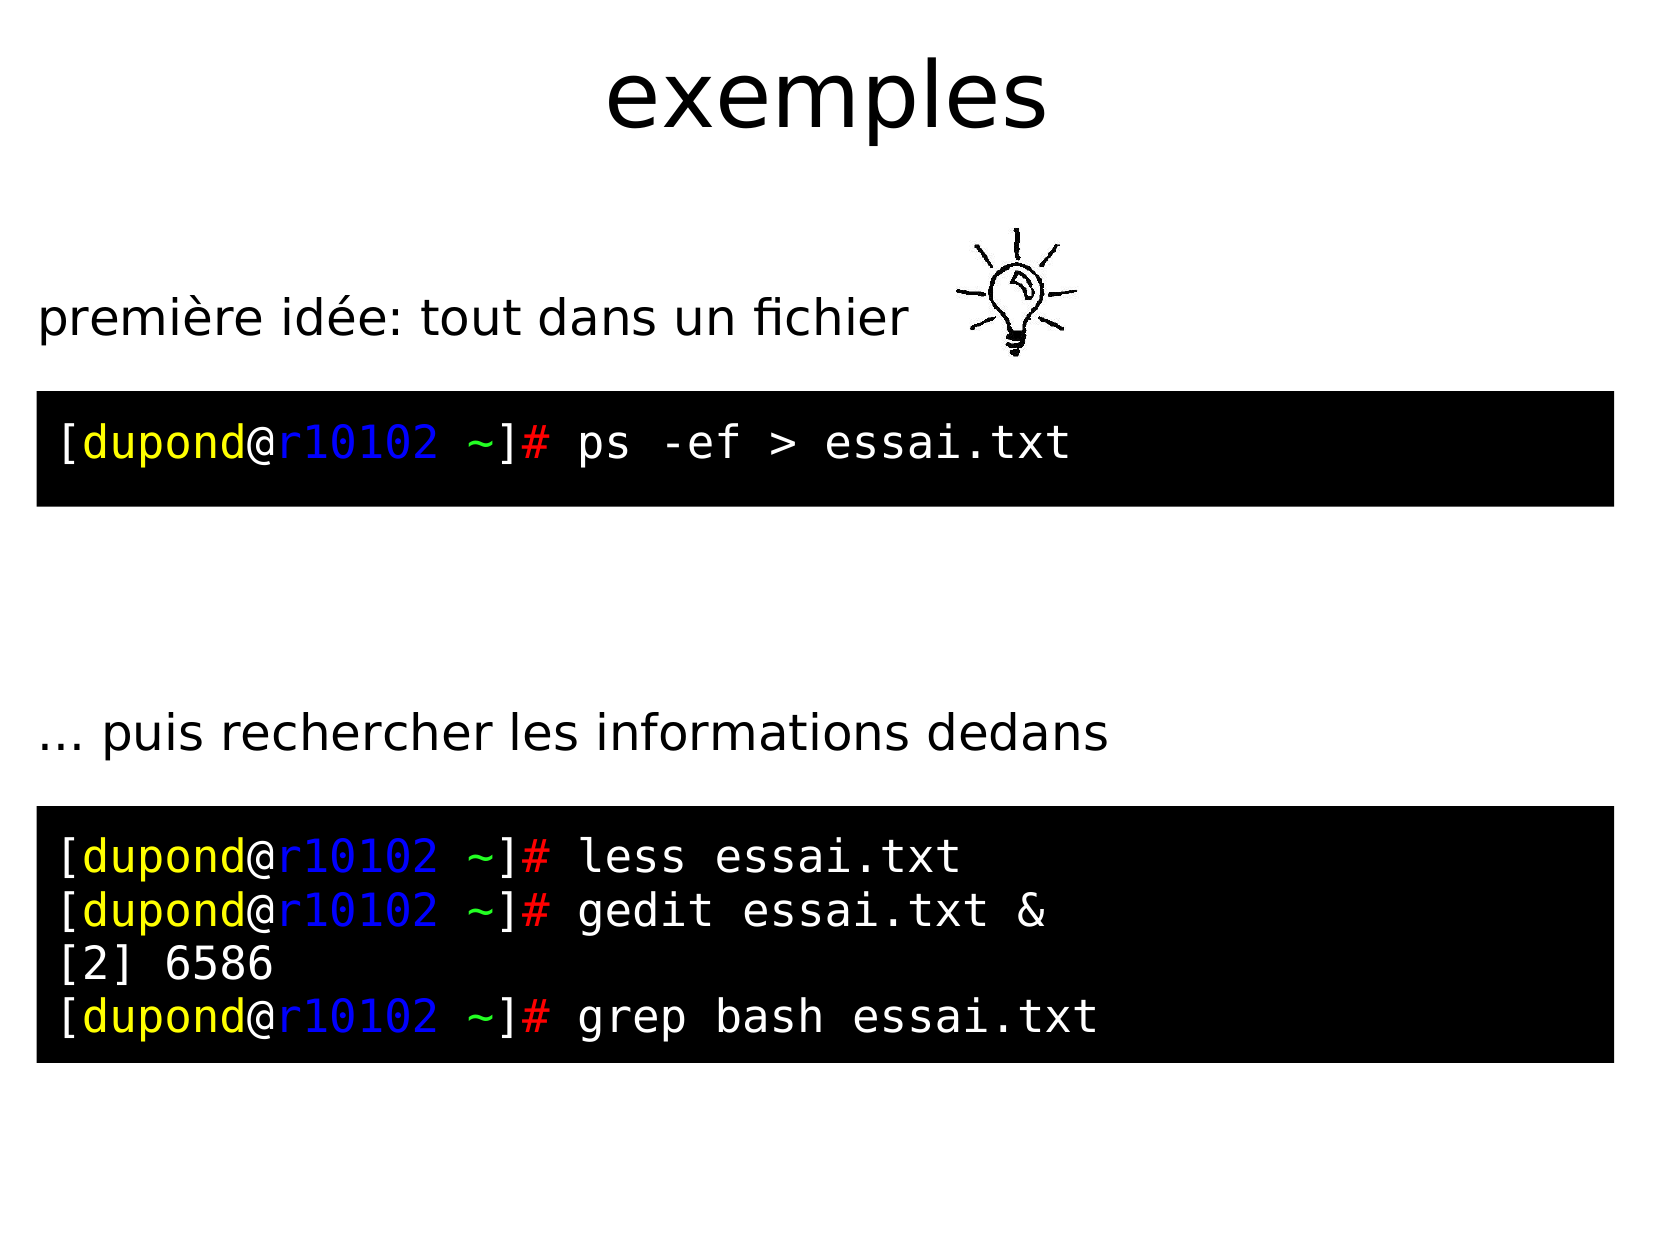

# exemples
première idée: tout dans un fichier
[dupond@r10102 ~]# ps -ef > essai.txt
... puis rechercher les informations dedans
[dupond@r10102 ~]# less essai.txt
[dupond@r10102 ~]# gedit essai.txt &
[2] 6586
[dupond@r10102 ~]# grep bash essai.txt